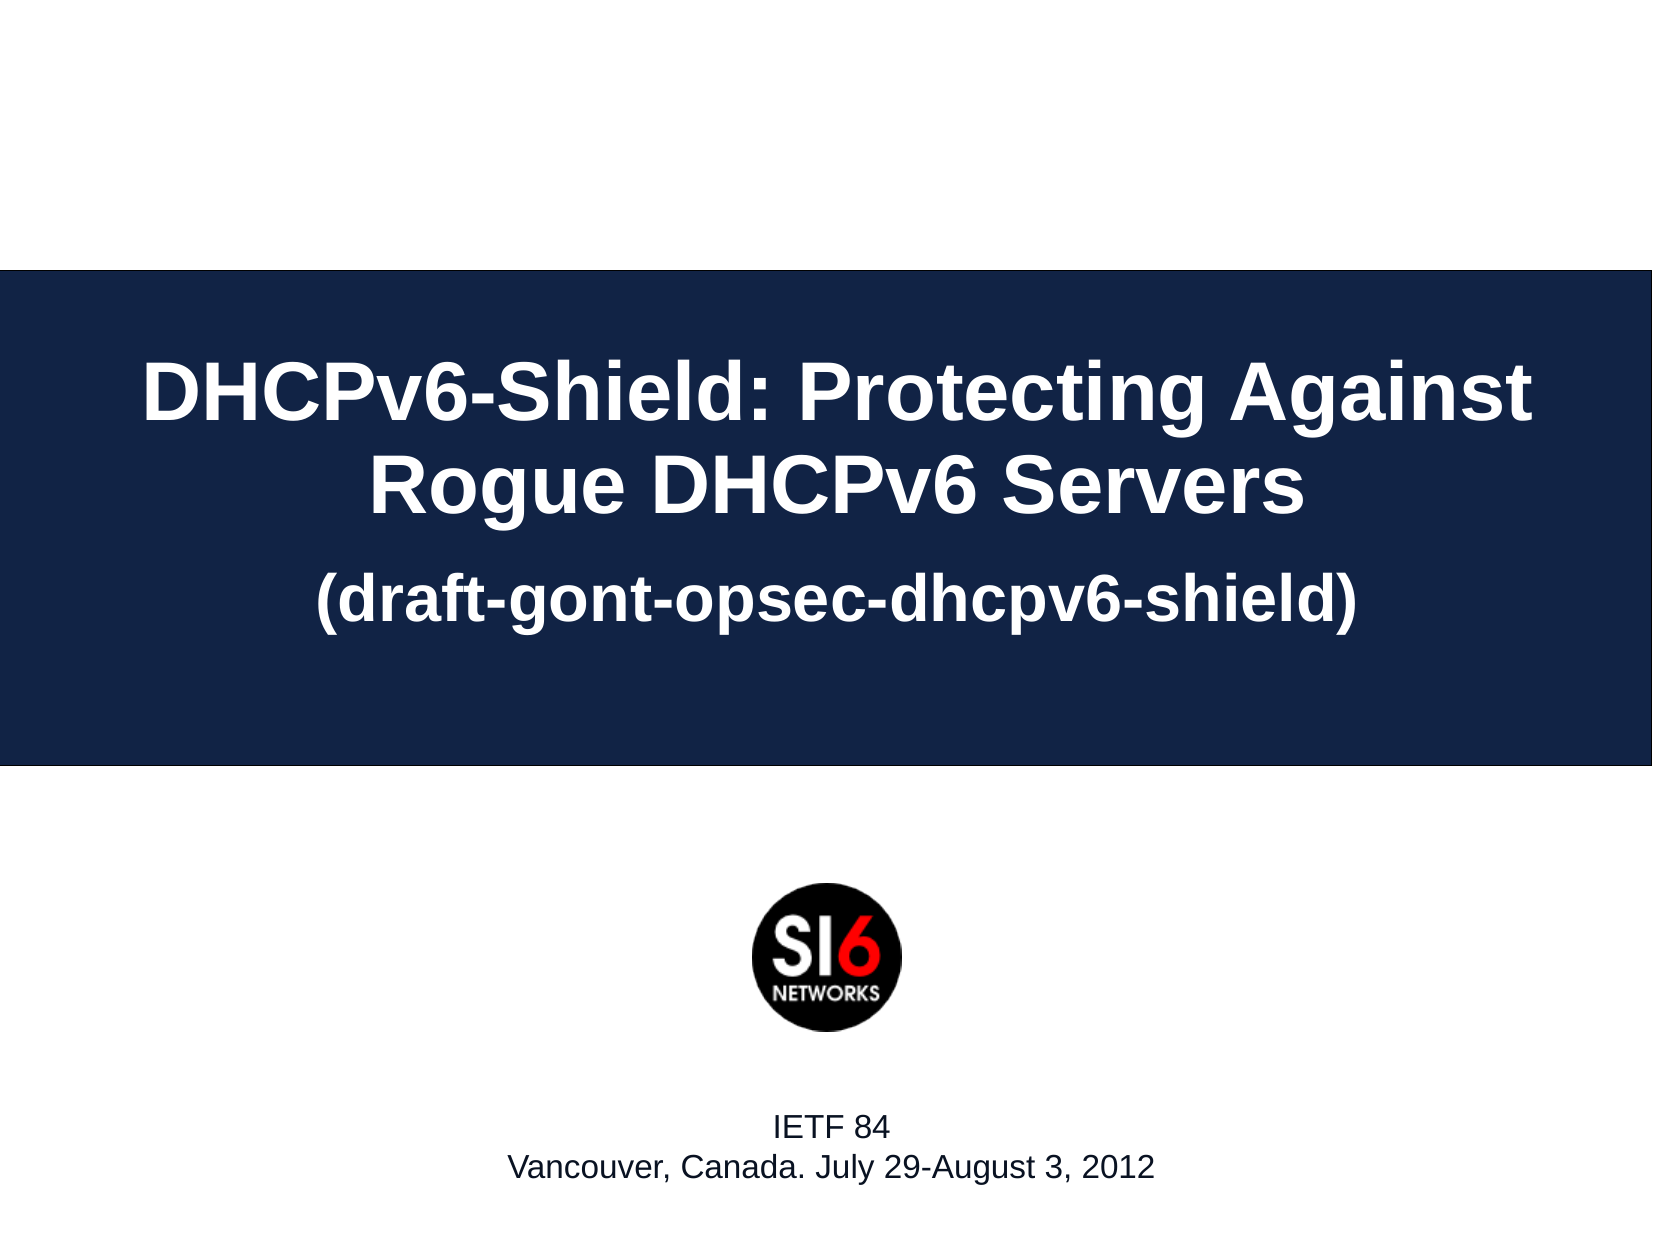

# DHCPv6-Shield: Protecting Against Rogue DHCPv6 Servers
(draft-gont-opsec-dhcpv6-shield)
IETF 84
Vancouver, Canada. July 29-August 3, 2012